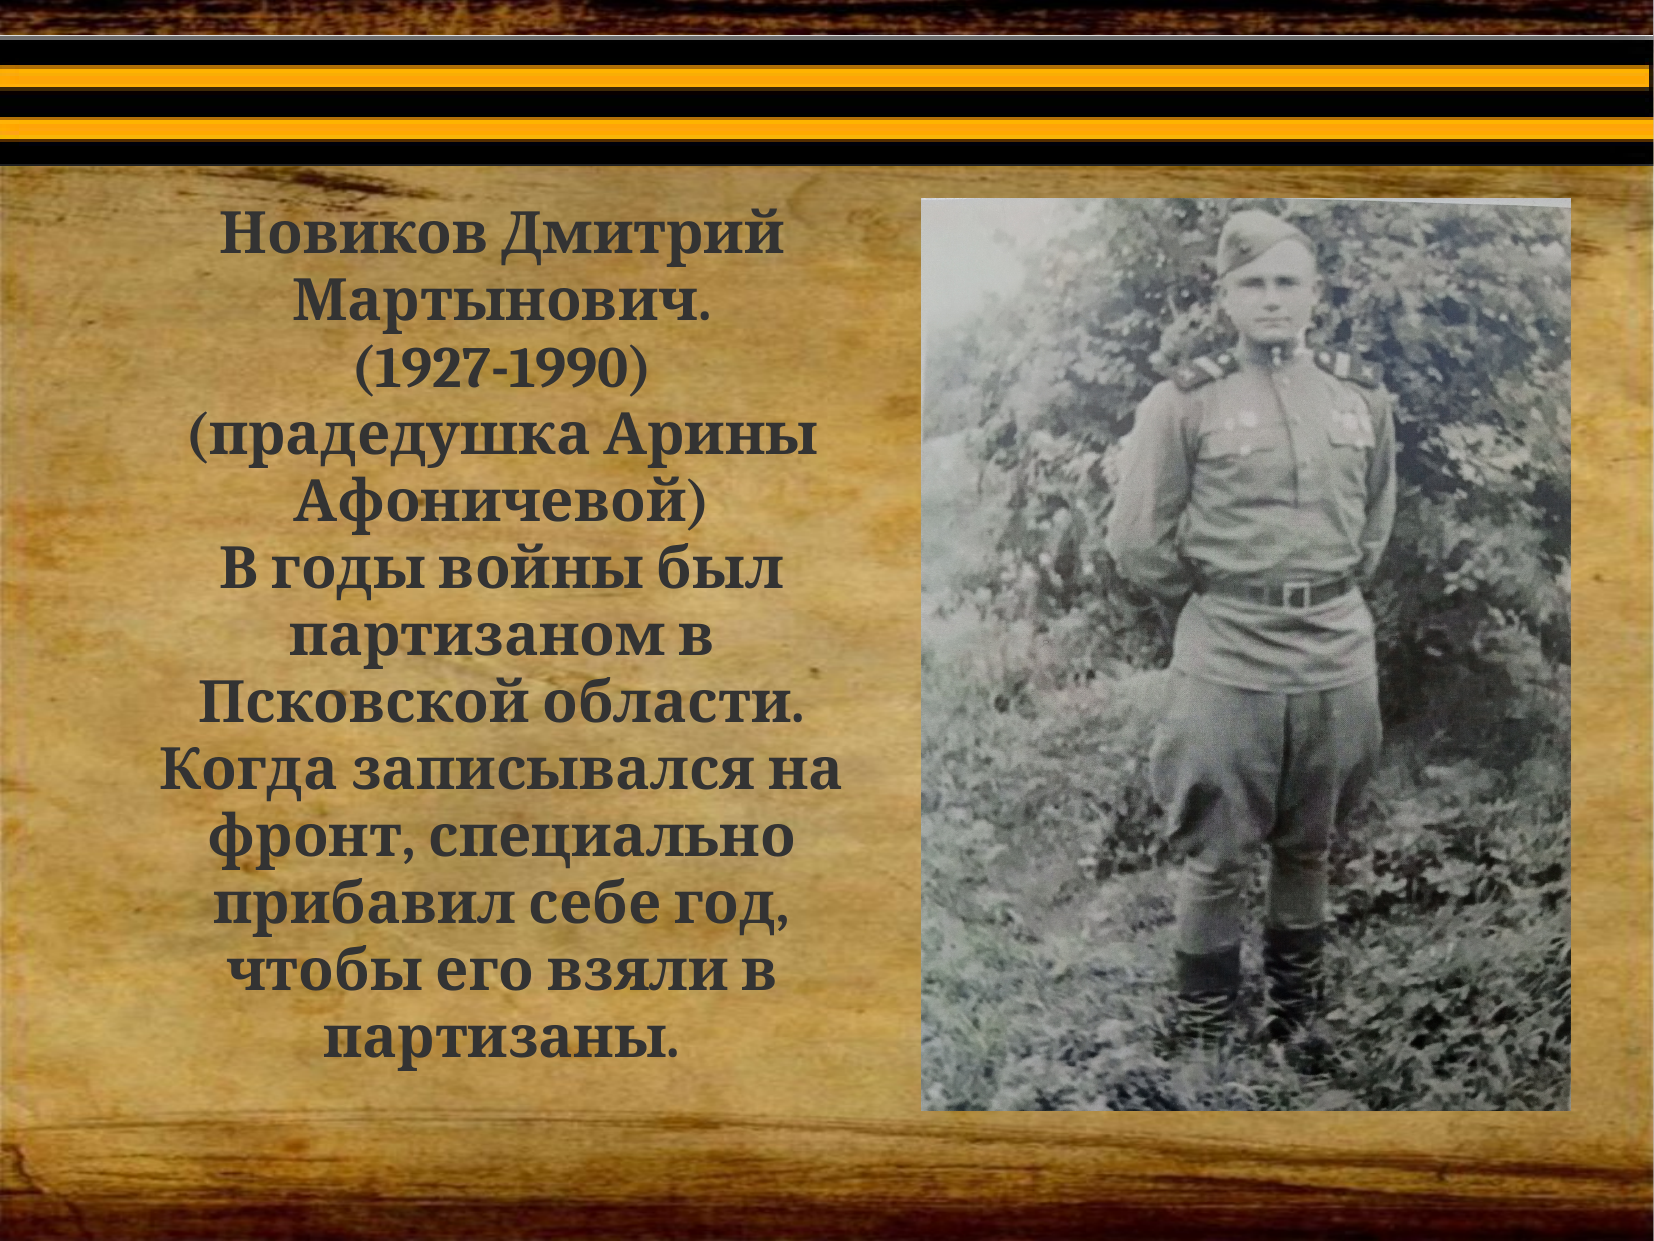

# Новиков Дмитрий Мартынович. (1927-1990) (прадедушка Арины Афоничевой) В годы войны был партизаном в Псковской области. Когда записывался на фронт, специально прибавил себе год, чтобы его взяли в партизаны.